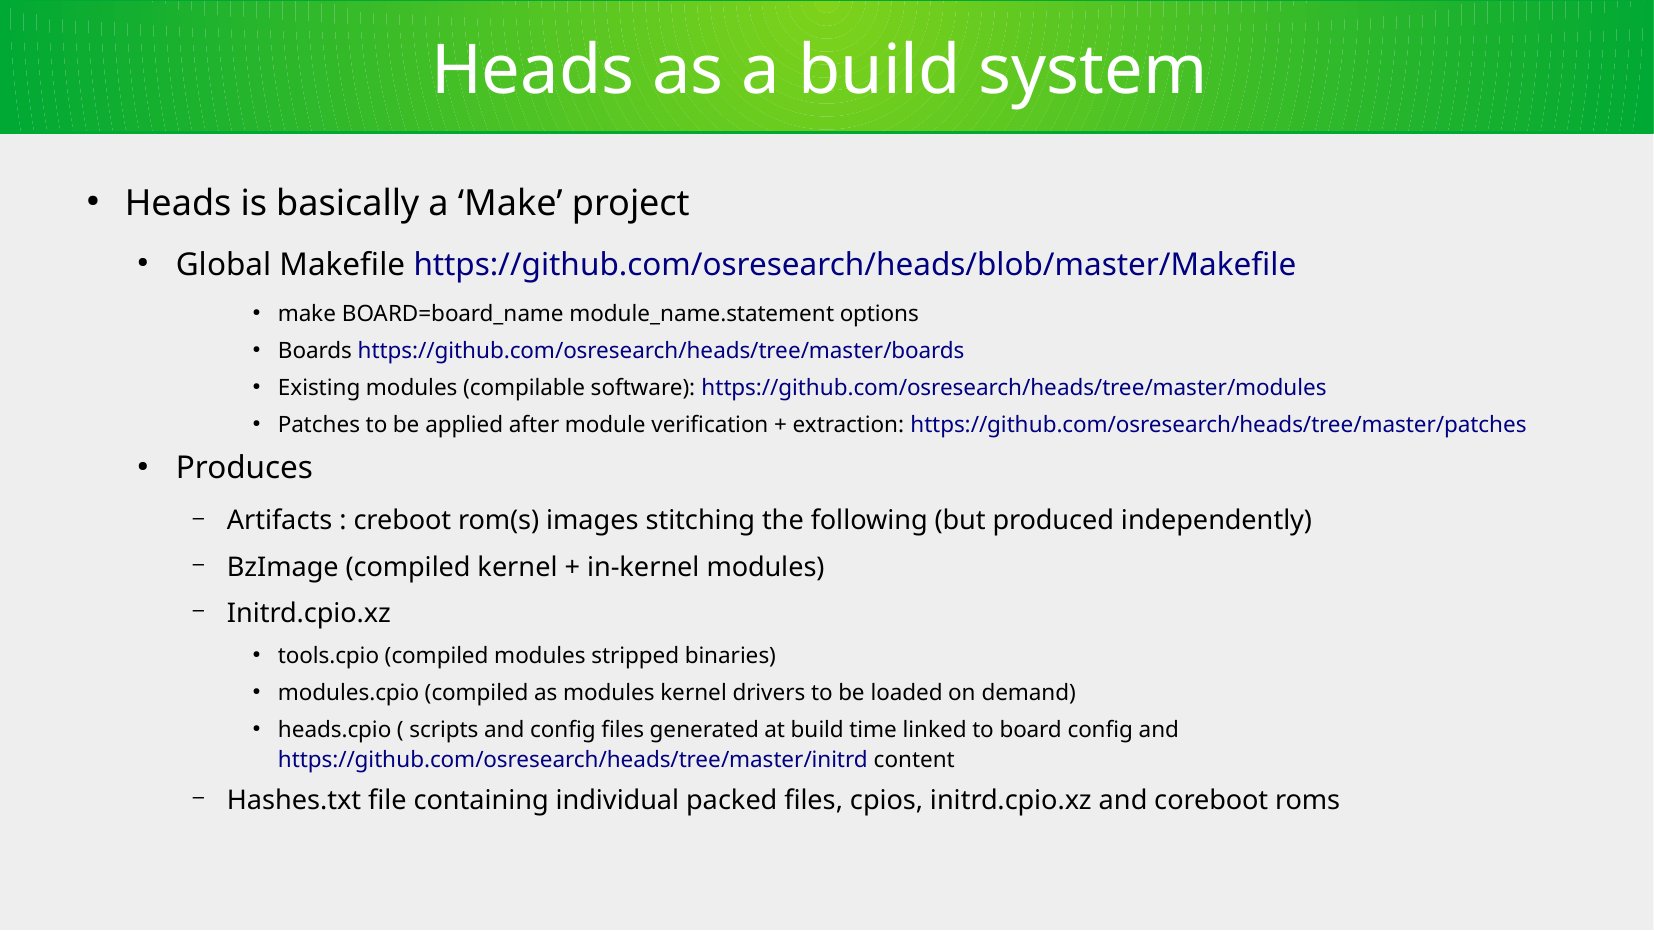

# Heads as a build system
Heads is basically a ‘Make’ project
Global Makefile https://github.com/osresearch/heads/blob/master/Makefile
make BOARD=board_name module_name.statement options
Boards https://github.com/osresearch/heads/tree/master/boards
Existing modules (compilable software): https://github.com/osresearch/heads/tree/master/modules
Patches to be applied after module verification + extraction: https://github.com/osresearch/heads/tree/master/patches
Produces
Artifacts : creboot rom(s) images stitching the following (but produced independently)
BzImage (compiled kernel + in-kernel modules)
Initrd.cpio.xz
tools.cpio (compiled modules stripped binaries)
modules.cpio (compiled as modules kernel drivers to be loaded on demand)
heads.cpio ( scripts and config files generated at build time linked to board config and https://github.com/osresearch/heads/tree/master/initrd content
Hashes.txt file containing individual packed files, cpios, initrd.cpio.xz and coreboot roms